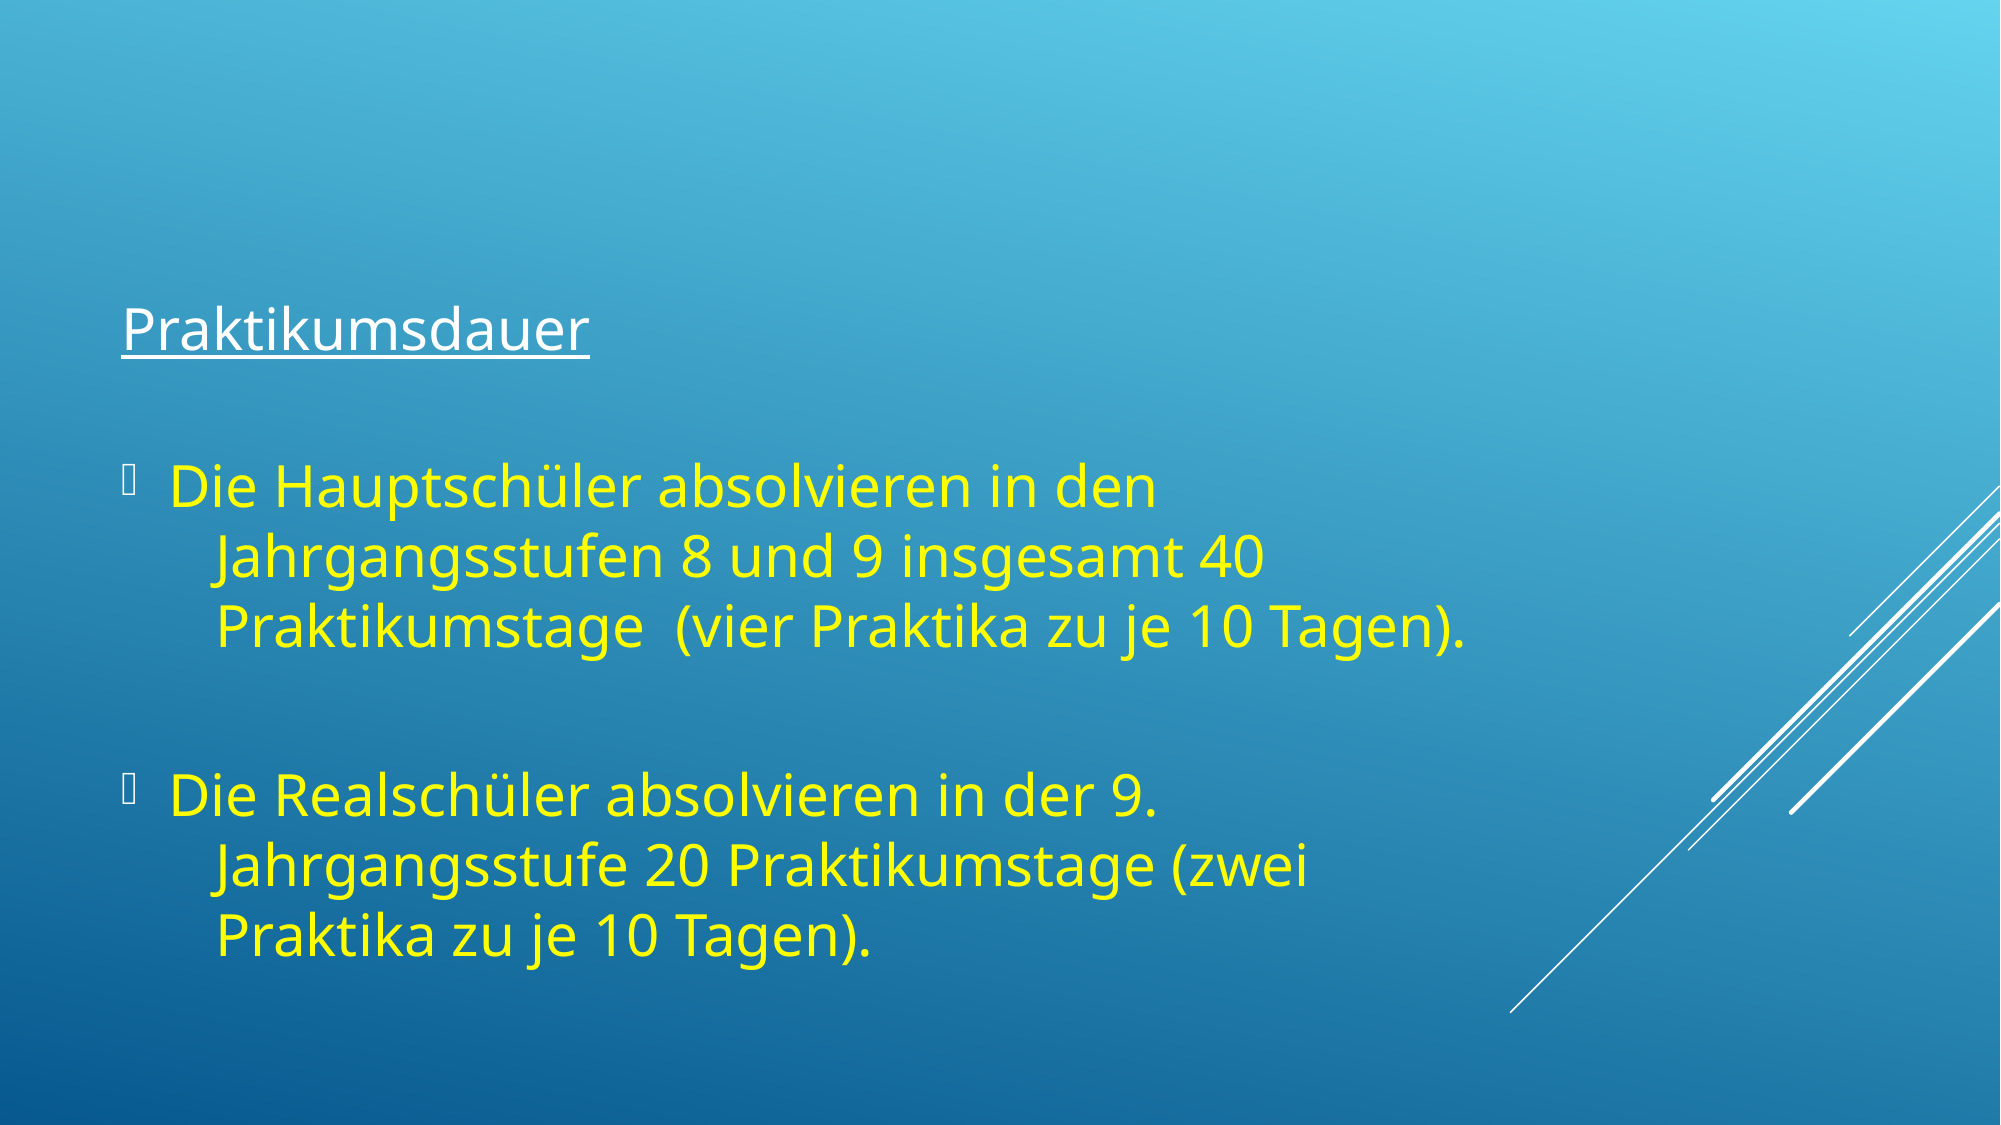

# Praktikumsdauer
Die Hauptschüler absolvieren in den Jahrgangsstufen 8 und 9 insgesamt 40 Praktikumstage (vier Praktika zu je 10 Tagen).
Die Realschüler absolvieren in der 9. Jahrgangsstufe 20 Praktikumstage (zwei Praktika zu je 10 Tagen).